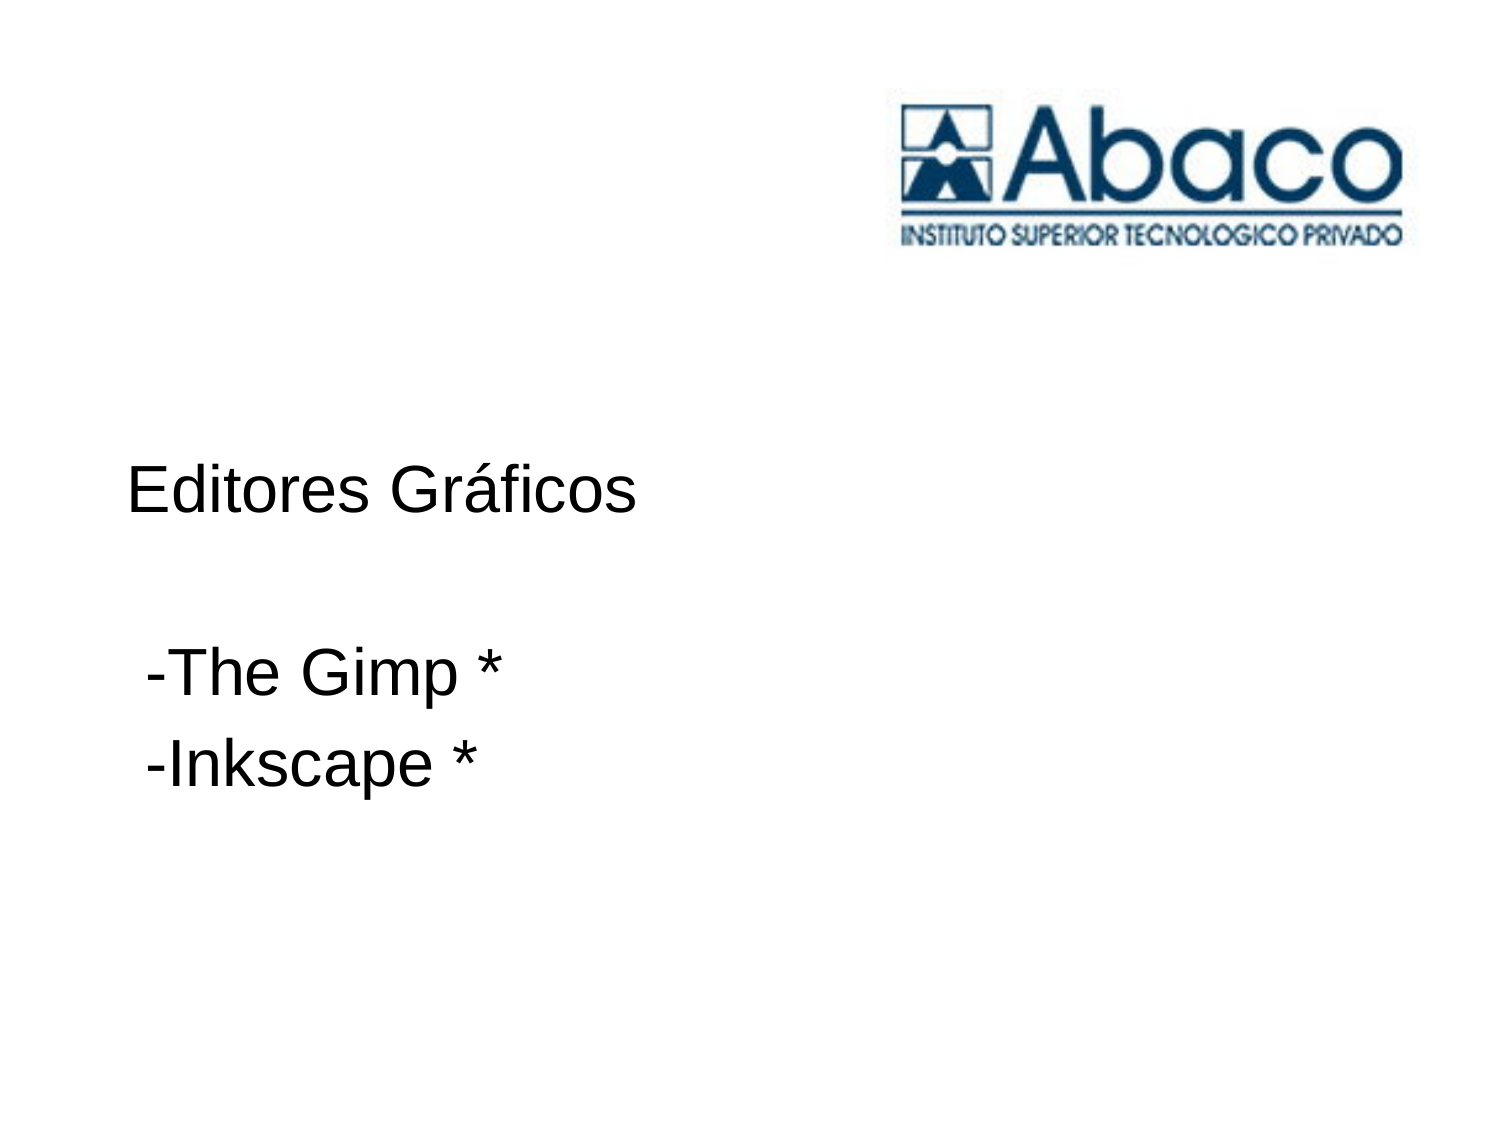

# Editores Gráficos
 -The Gimp *
 -Inkscape *